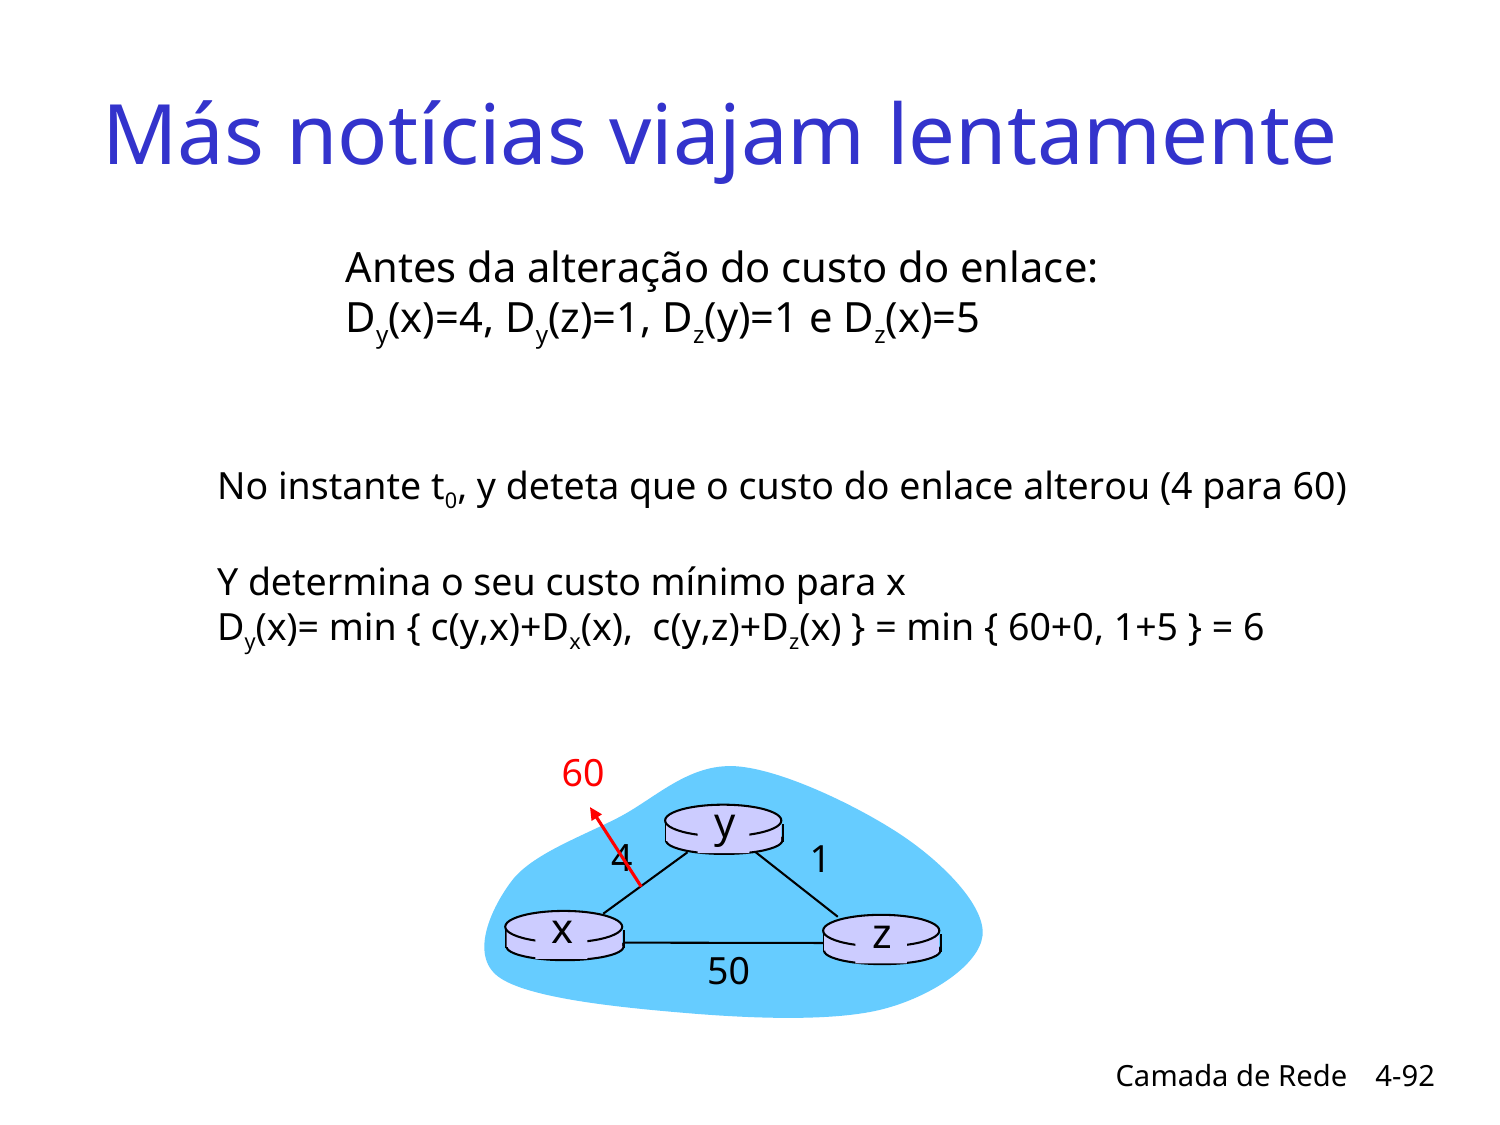

Más notícias viajam lentamente
Antes da alteração do custo do enlace:
Dy(x)=4, Dy(z)=1, Dz(y)=1 e Dz(x)=5
No instante t0, y deteta que o custo do enlace alterou (4 para 60)
Y determina o seu custo mínimo para x
Dy(x)= min { c(y,x)+Dx(x), c(y,z)+Dz(x) } = min { 60+0, 1+5 } = 6
60
y
4
1
x
z
50
Camada de Rede